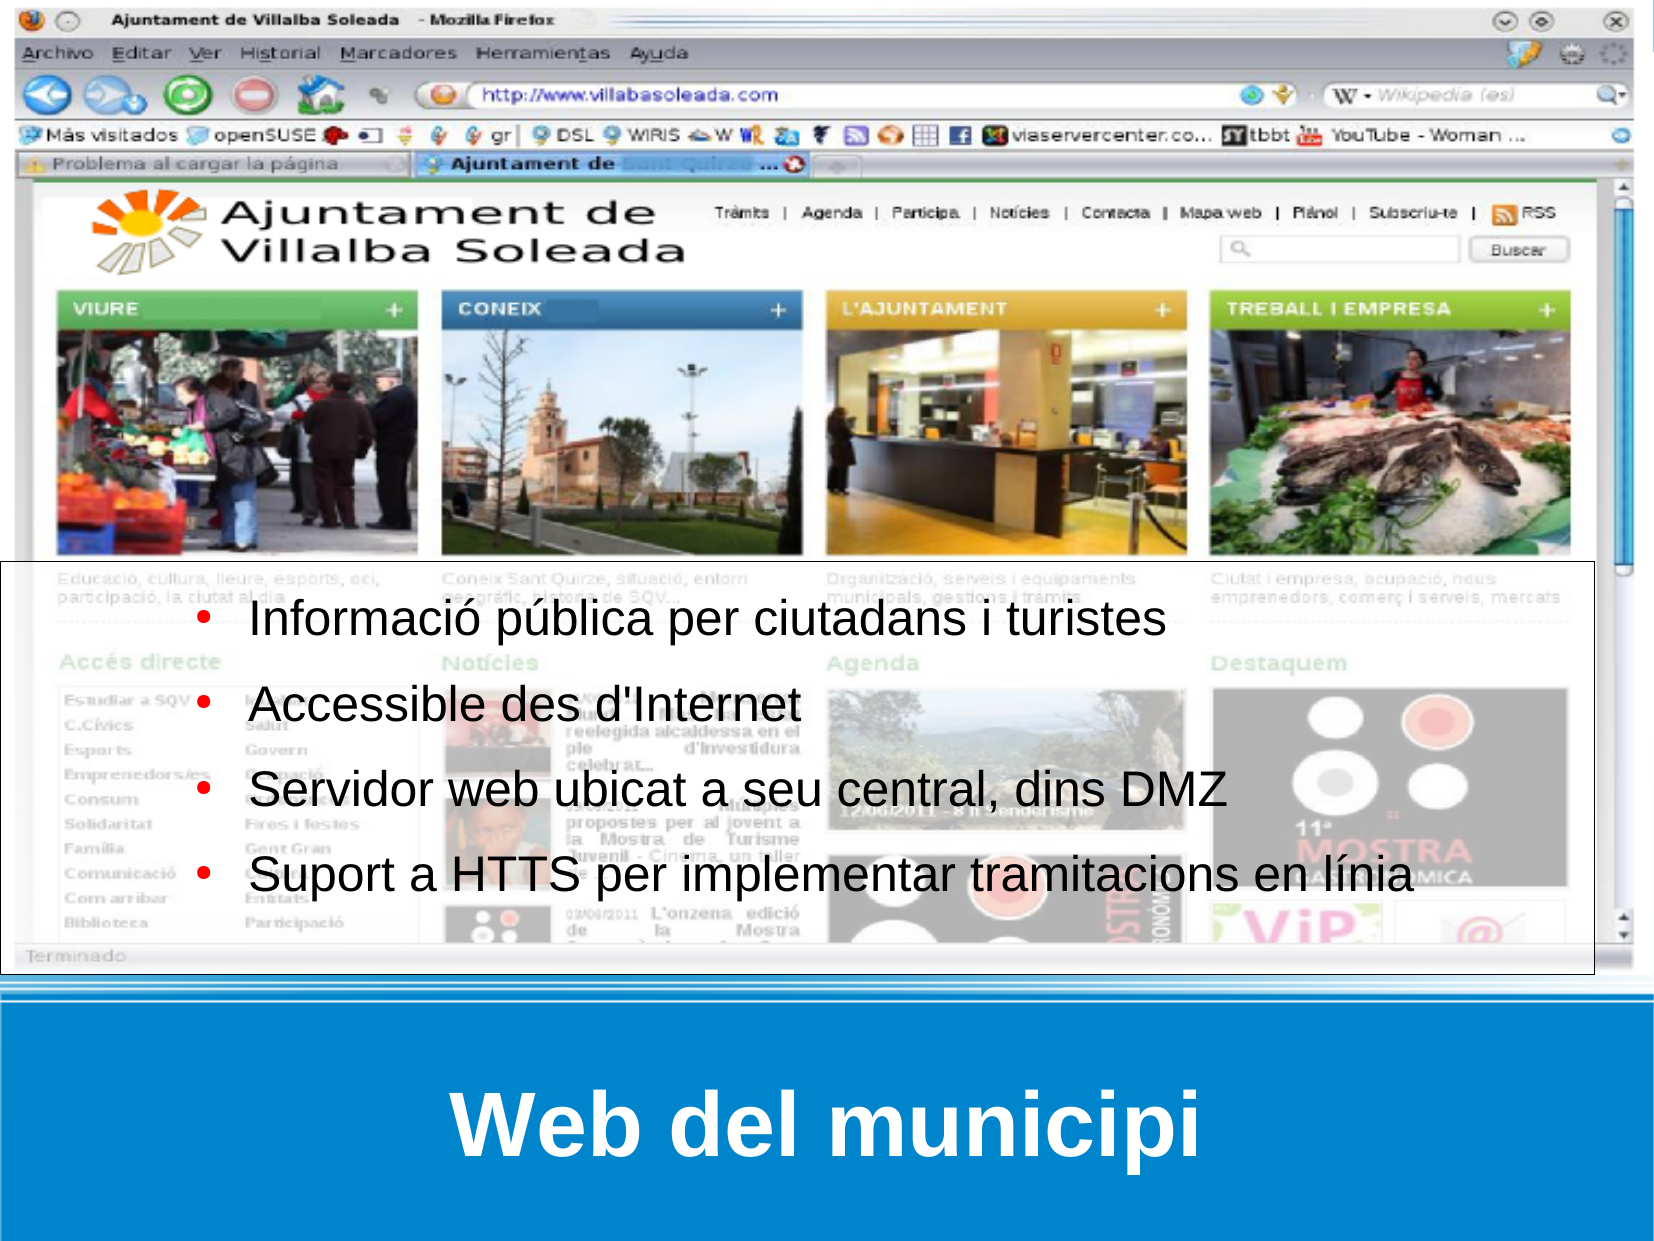

Informació pública per ciutadans i turistes
Accessible des d'Internet
Servidor web ubicat a seu central, dins DMZ
Suport a HTTS per implementar tramitacions en línia
# Web del municipi